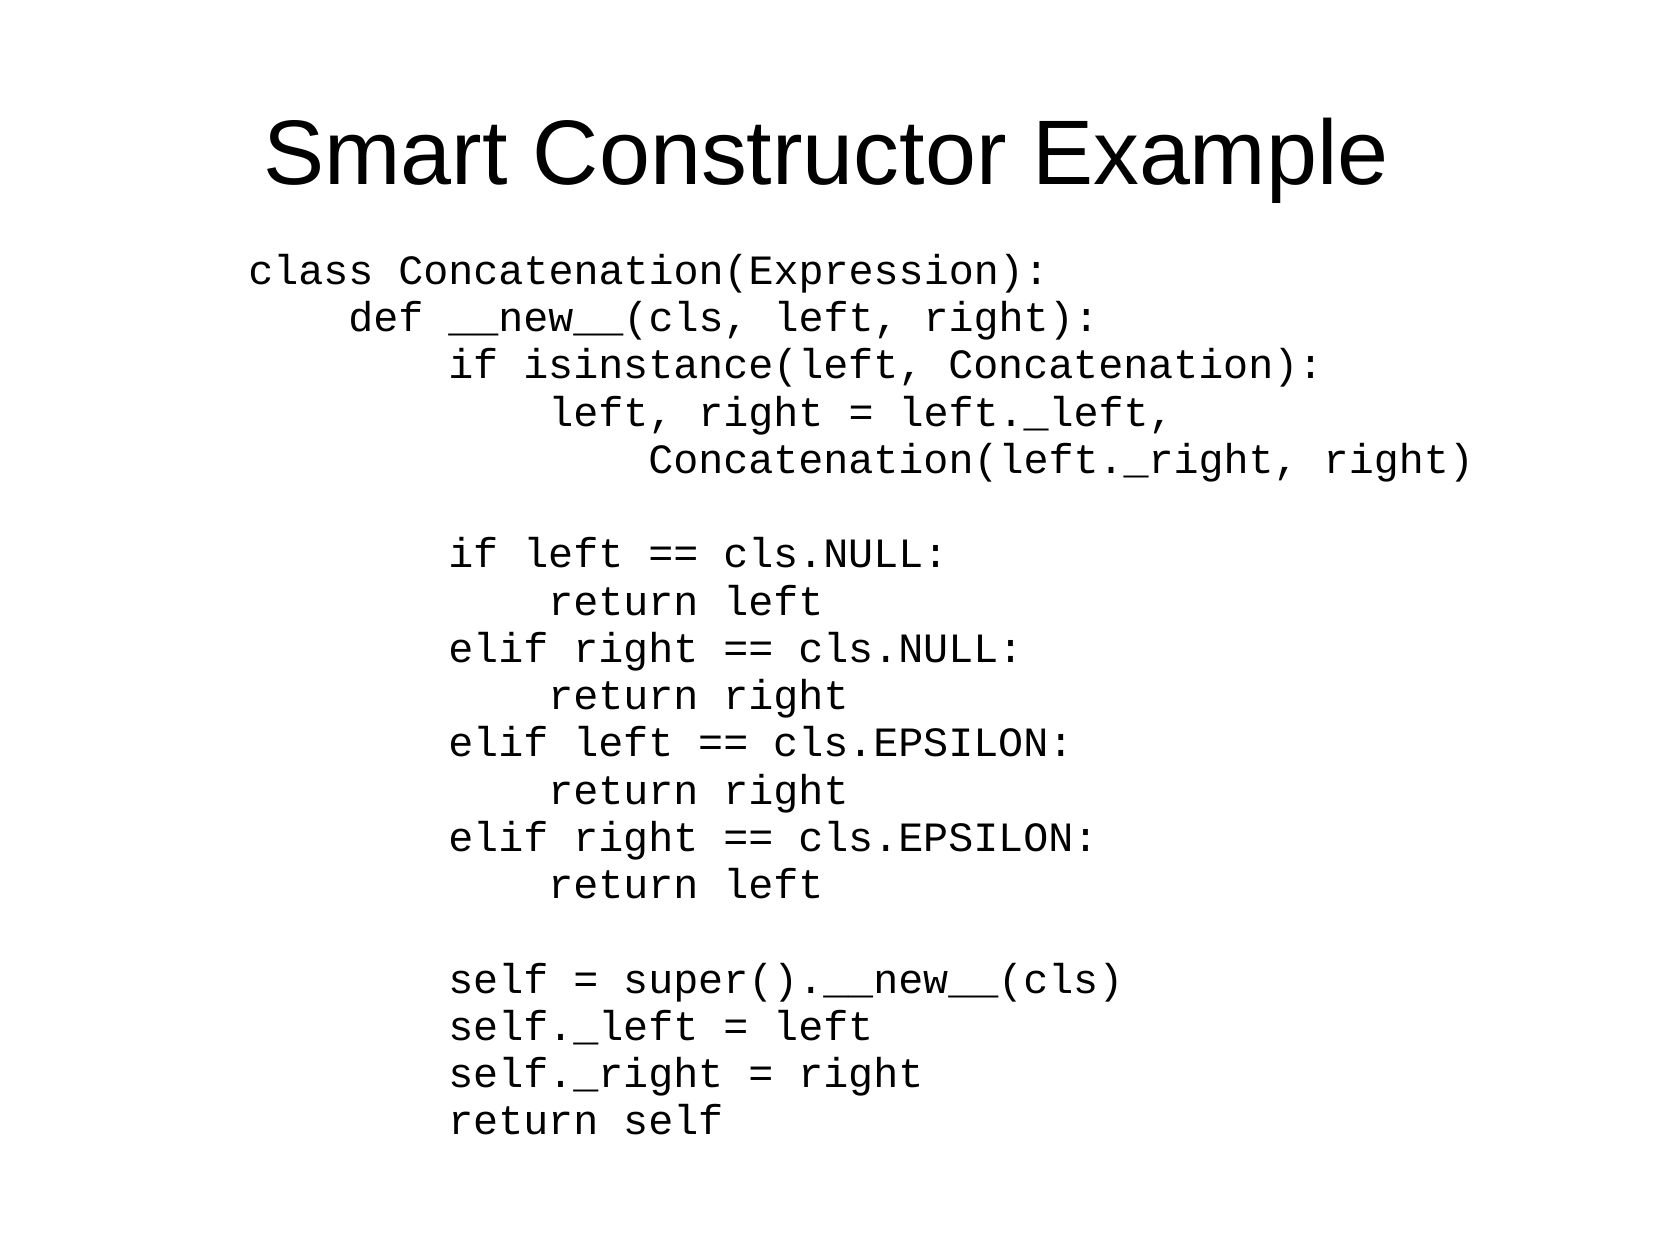

# Smart Constructor Example
 class Concatenation(Expression):
 def __new__(cls, left, right):
 if isinstance(left, Concatenation):
 left, right = left._left,
 Concatenation(left._right, right)
 if left == cls.NULL:
 return left
 elif right == cls.NULL:
 return right
 elif left == cls.EPSILON:
 return right
 elif right == cls.EPSILON:
 return left
 self = super().__new__(cls)
 self._left = left
 self._right = right
 return self